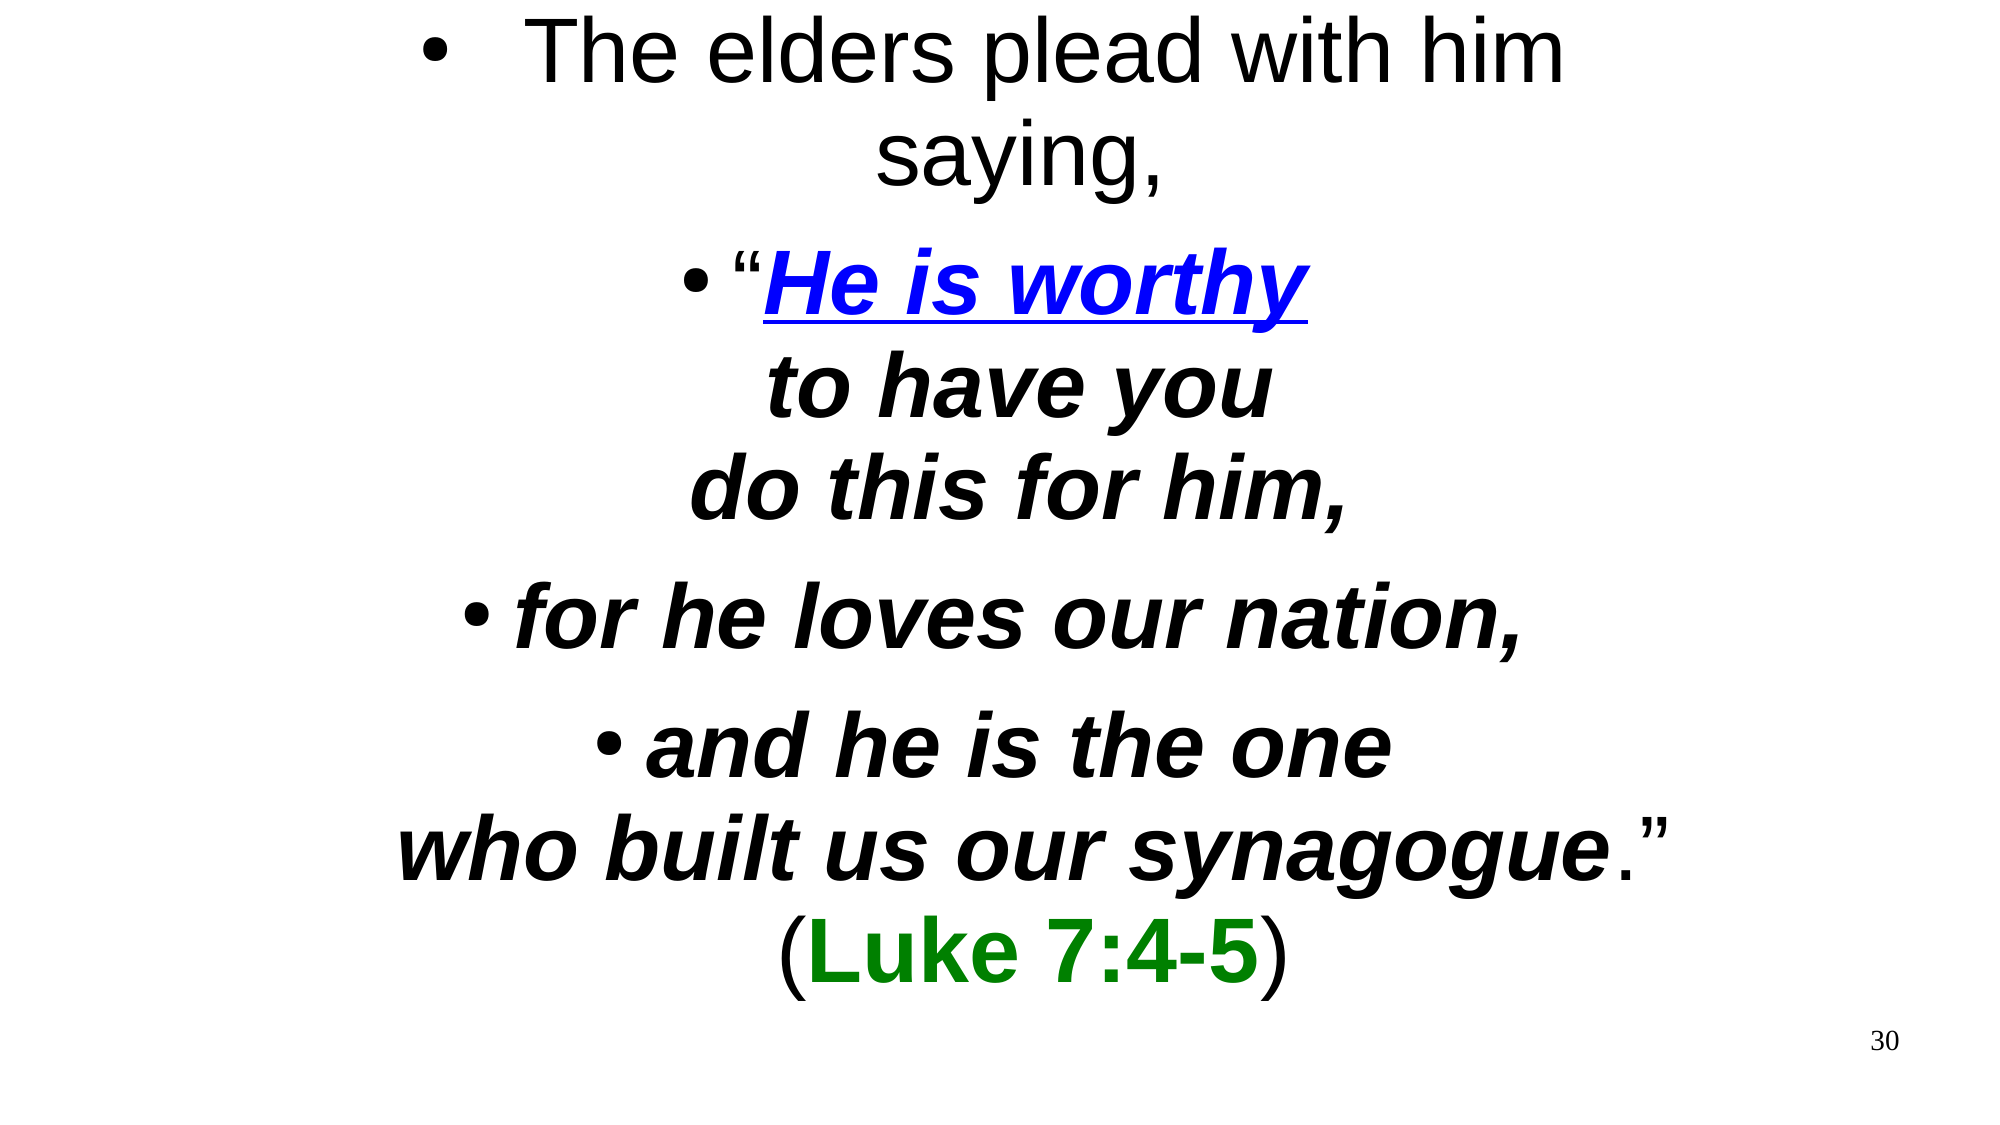

# The elders plead with him saying,
“He is worthy
to have you
do this for him,
for he loves our nation,
and he is the one
who built us our synagogue.”
(Luke 7:4-5)
30